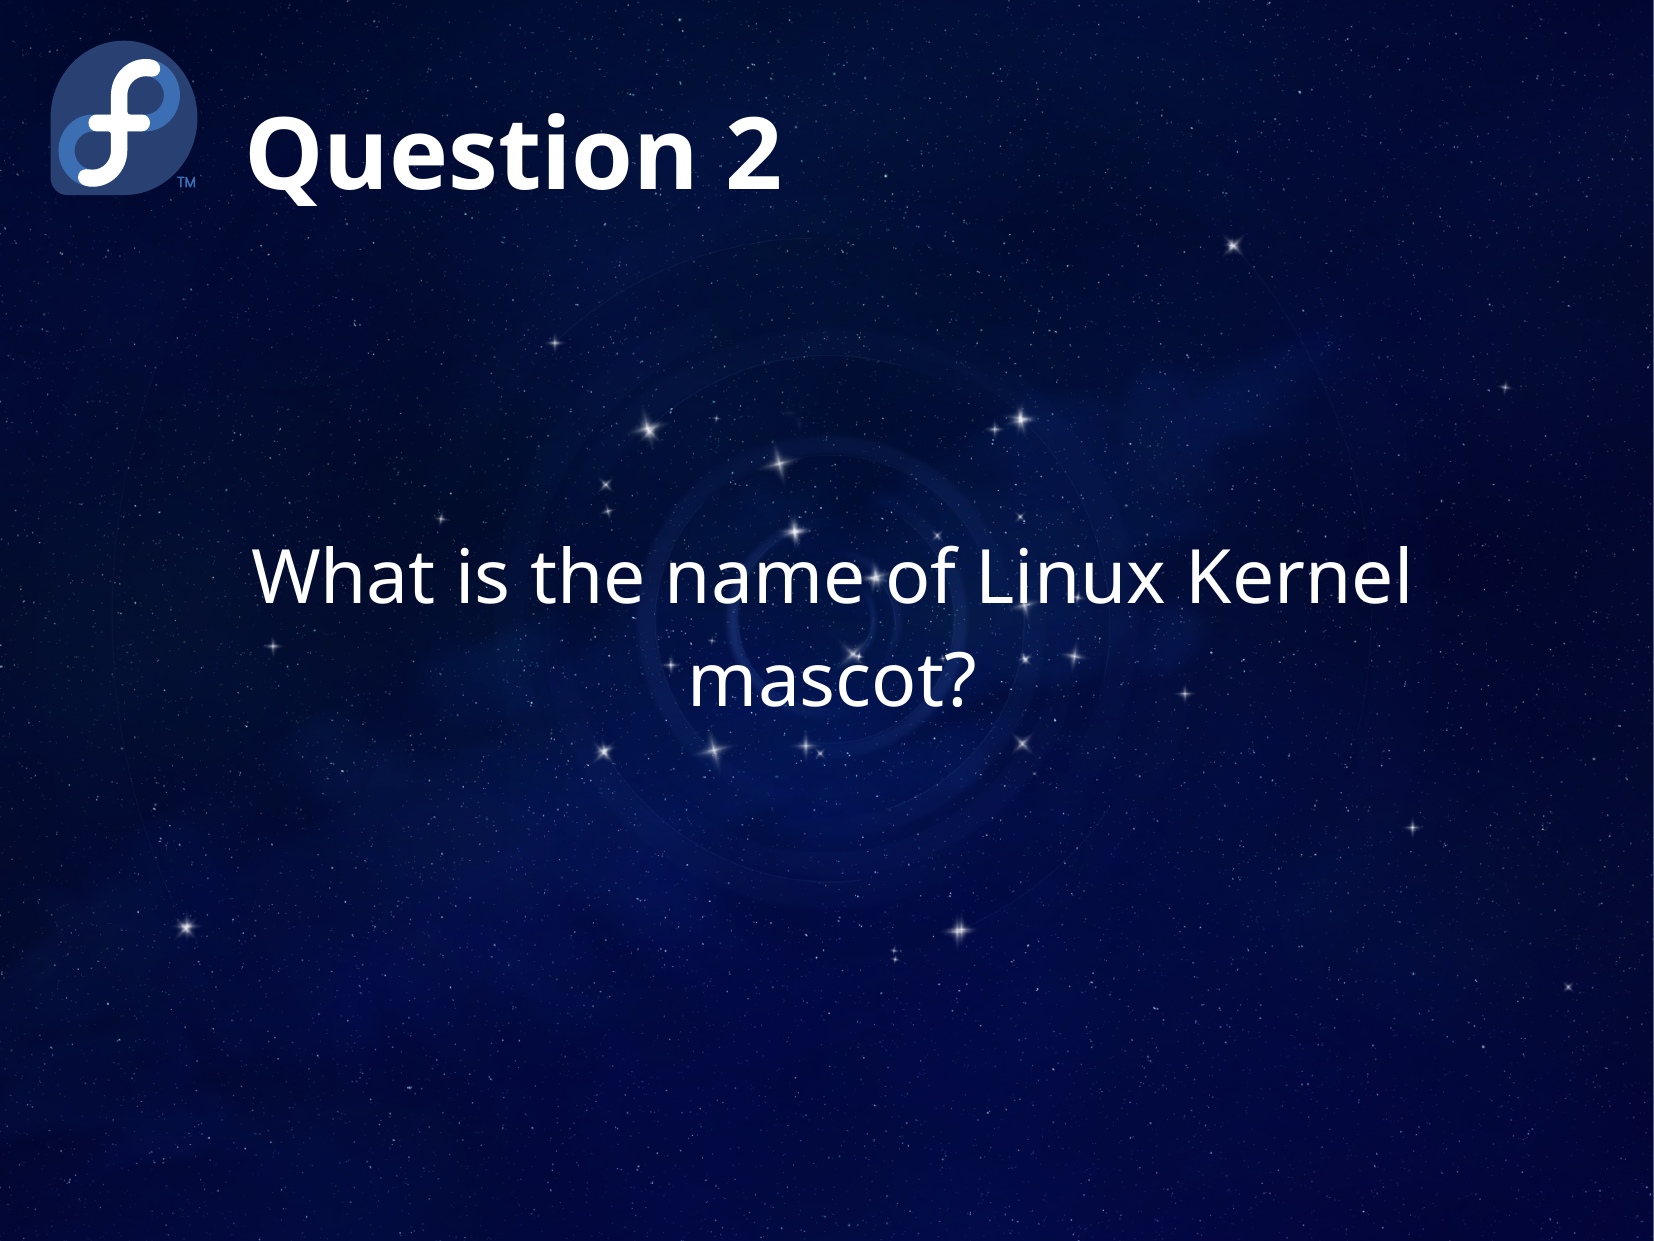

Question 2
What is the name of Linux Kernel mascot?